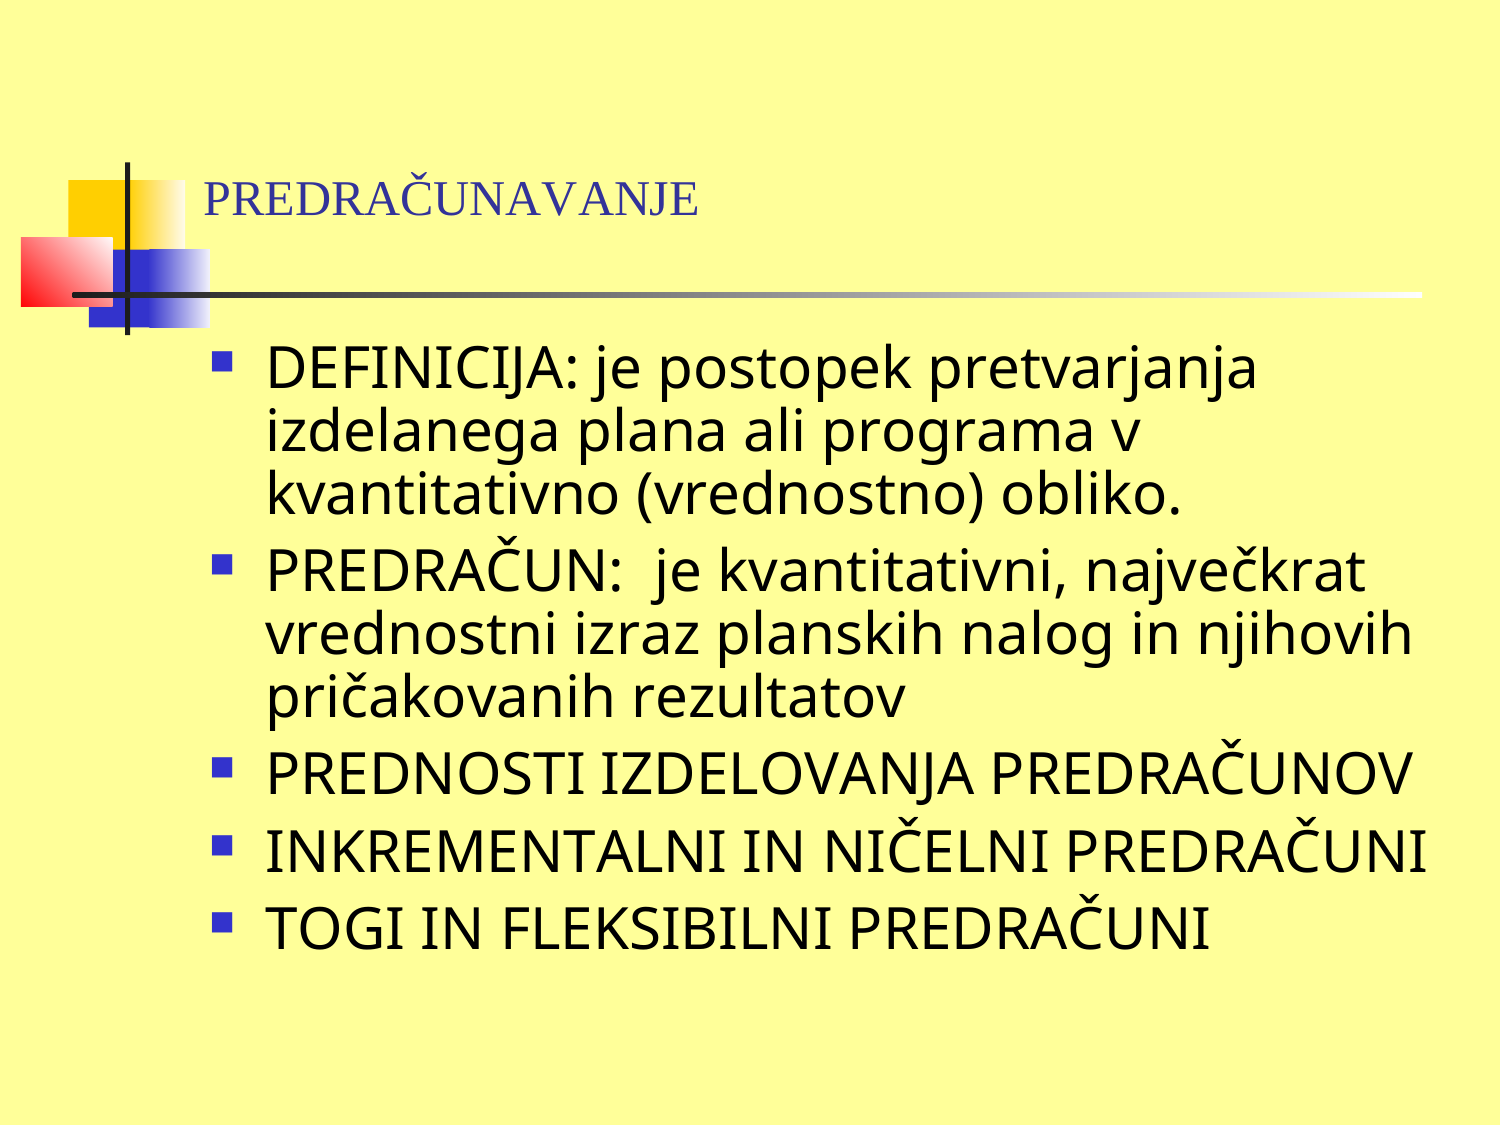

# PREDRAČUNAVANJE
DEFINICIJA: je postopek pretvarjanja izdelanega plana ali programa v kvantitativno (vrednostno) obliko.
PREDRAČUN: je kvantitativni, največkrat vrednostni izraz planskih nalog in njihovih pričakovanih rezultatov
PREDNOSTI IZDELOVANJA PREDRAČUNOV
INKREMENTALNI IN NIČELNI PREDRAČUNI
TOGI IN FLEKSIBILNI PREDRAČUNI